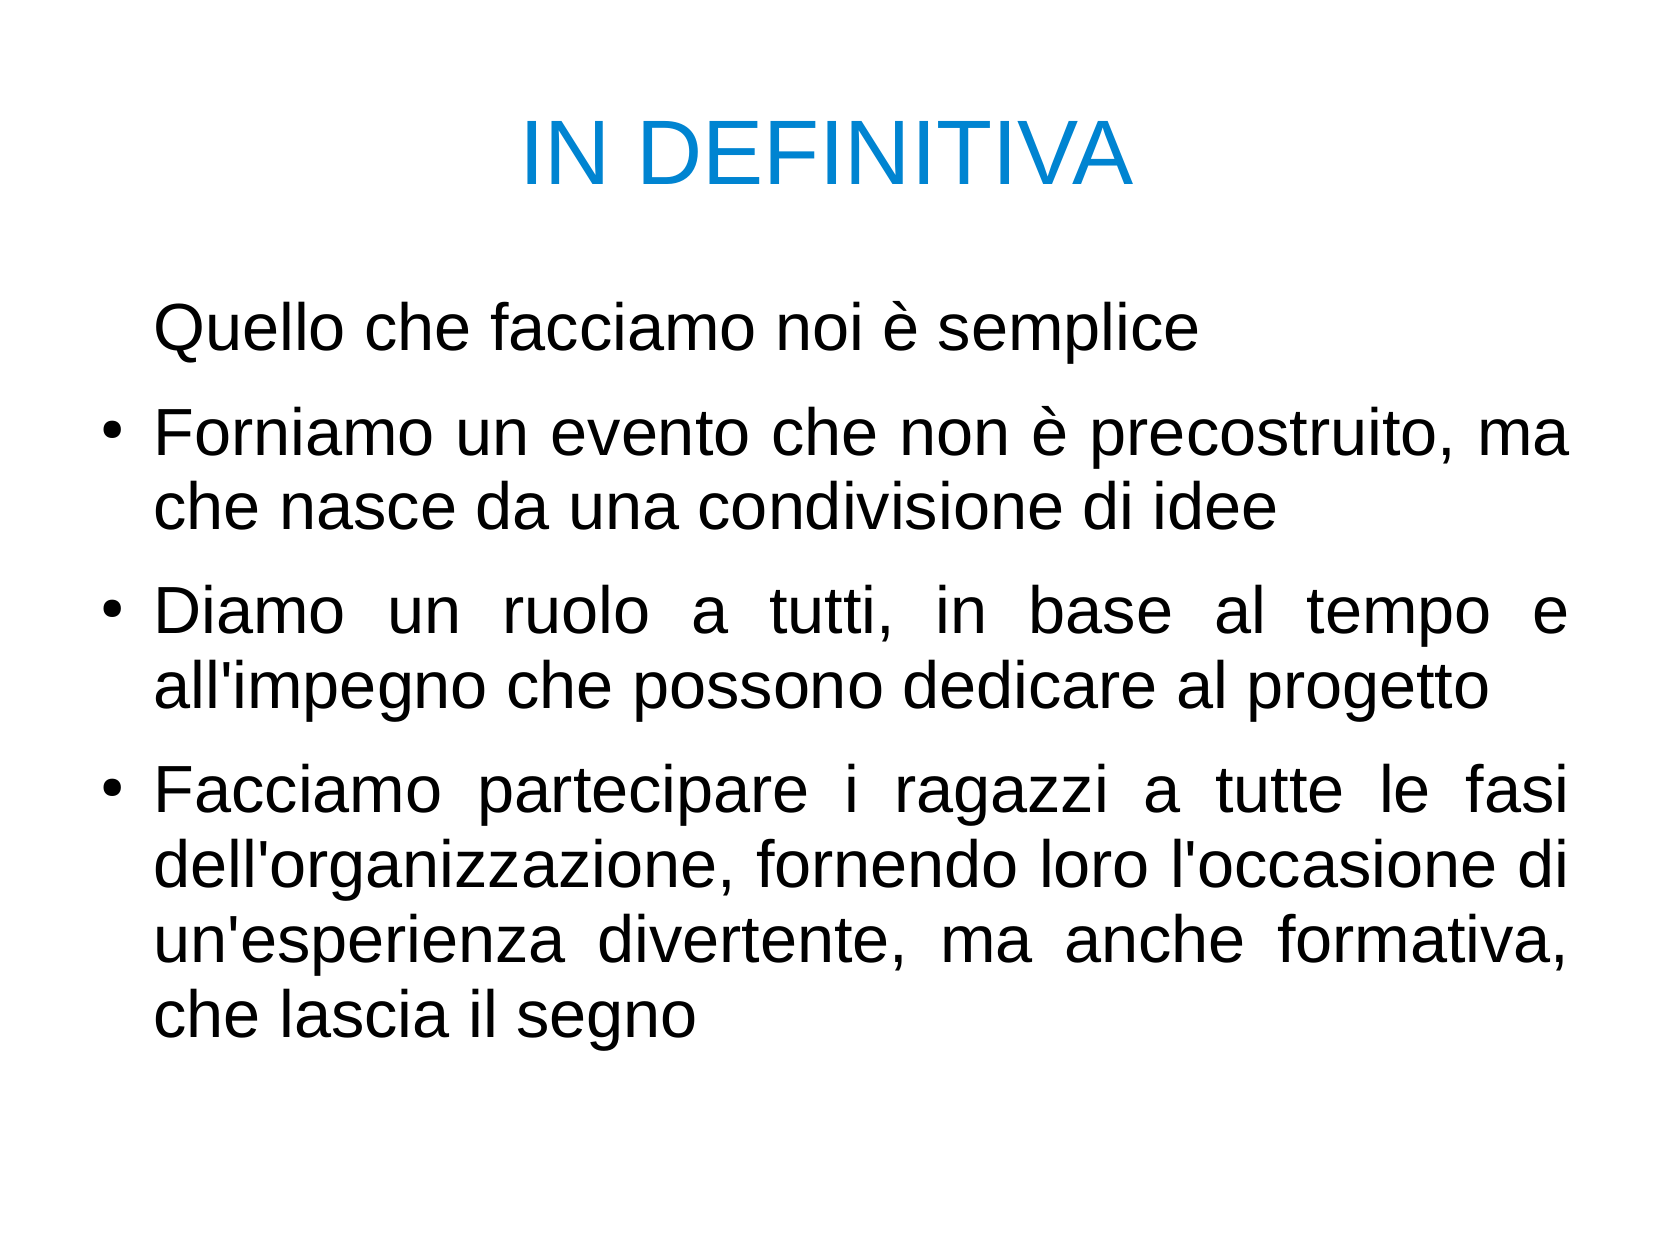

# IN DEFINITIVA
Quello che facciamo noi è semplice
Forniamo un evento che non è precostruito, ma che nasce da una condivisione di idee
Diamo un ruolo a tutti, in base al tempo e all'impegno che possono dedicare al progetto
Facciamo partecipare i ragazzi a tutte le fasi dell'organizzazione, fornendo loro l'occasione di un'esperienza divertente, ma anche formativa, che lascia il segno